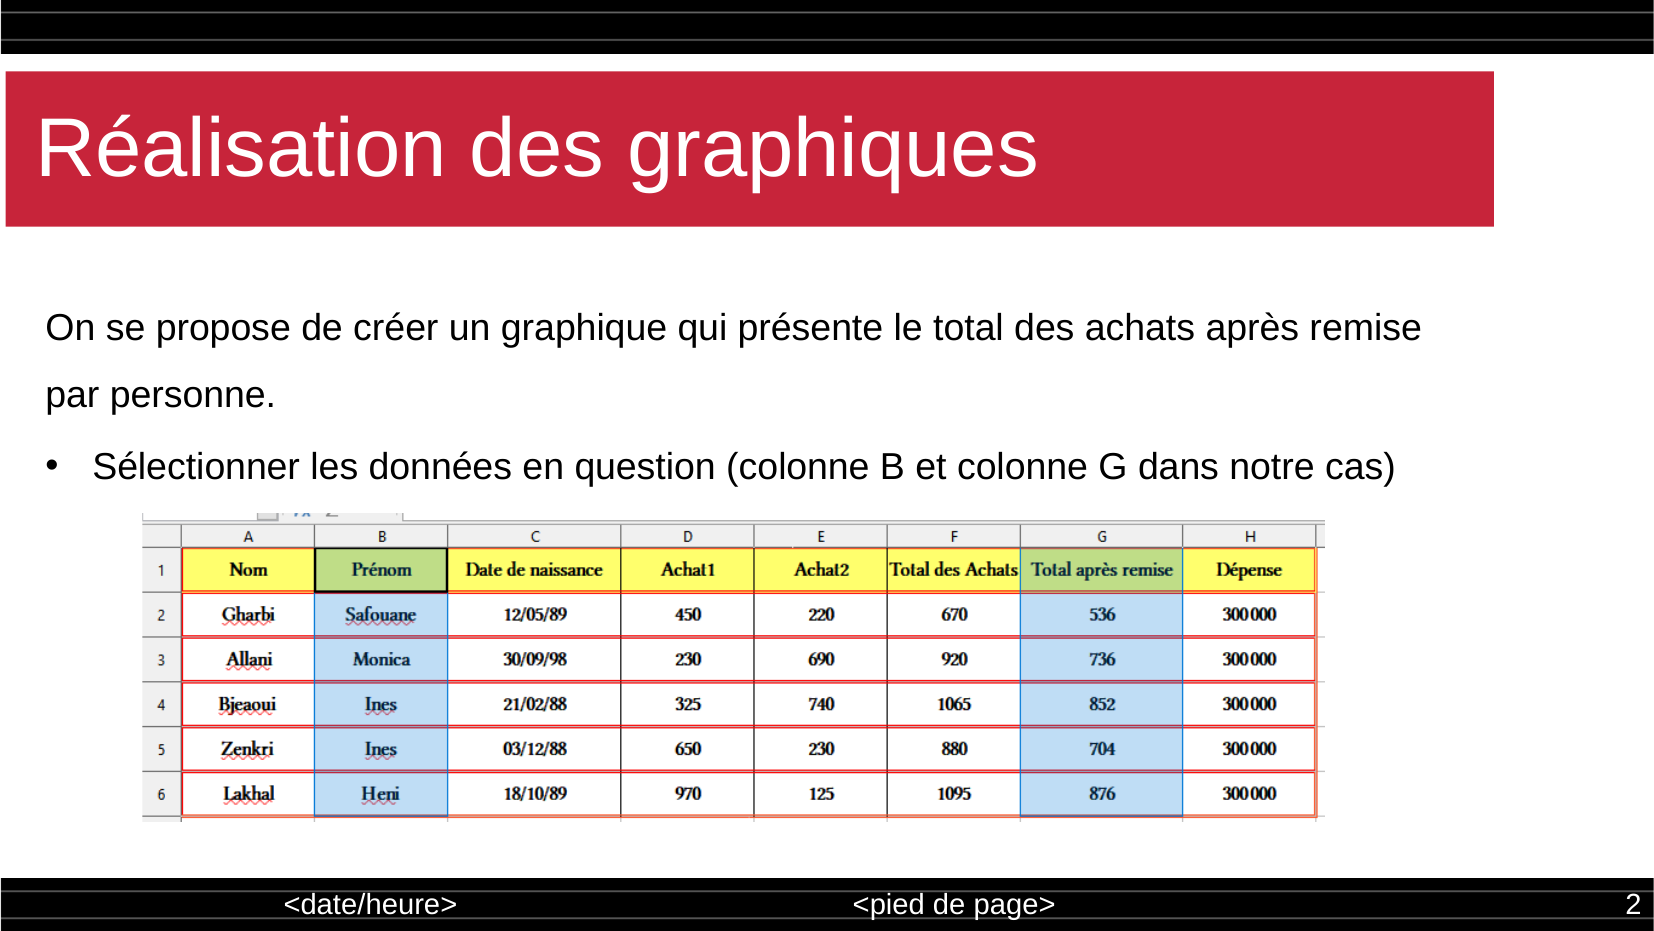

Réalisation des graphiques
On se propose de créer un graphique qui présente le total des achats après remise par personne.
Sélectionner les données en question (colonne B et colonne G dans notre cas)